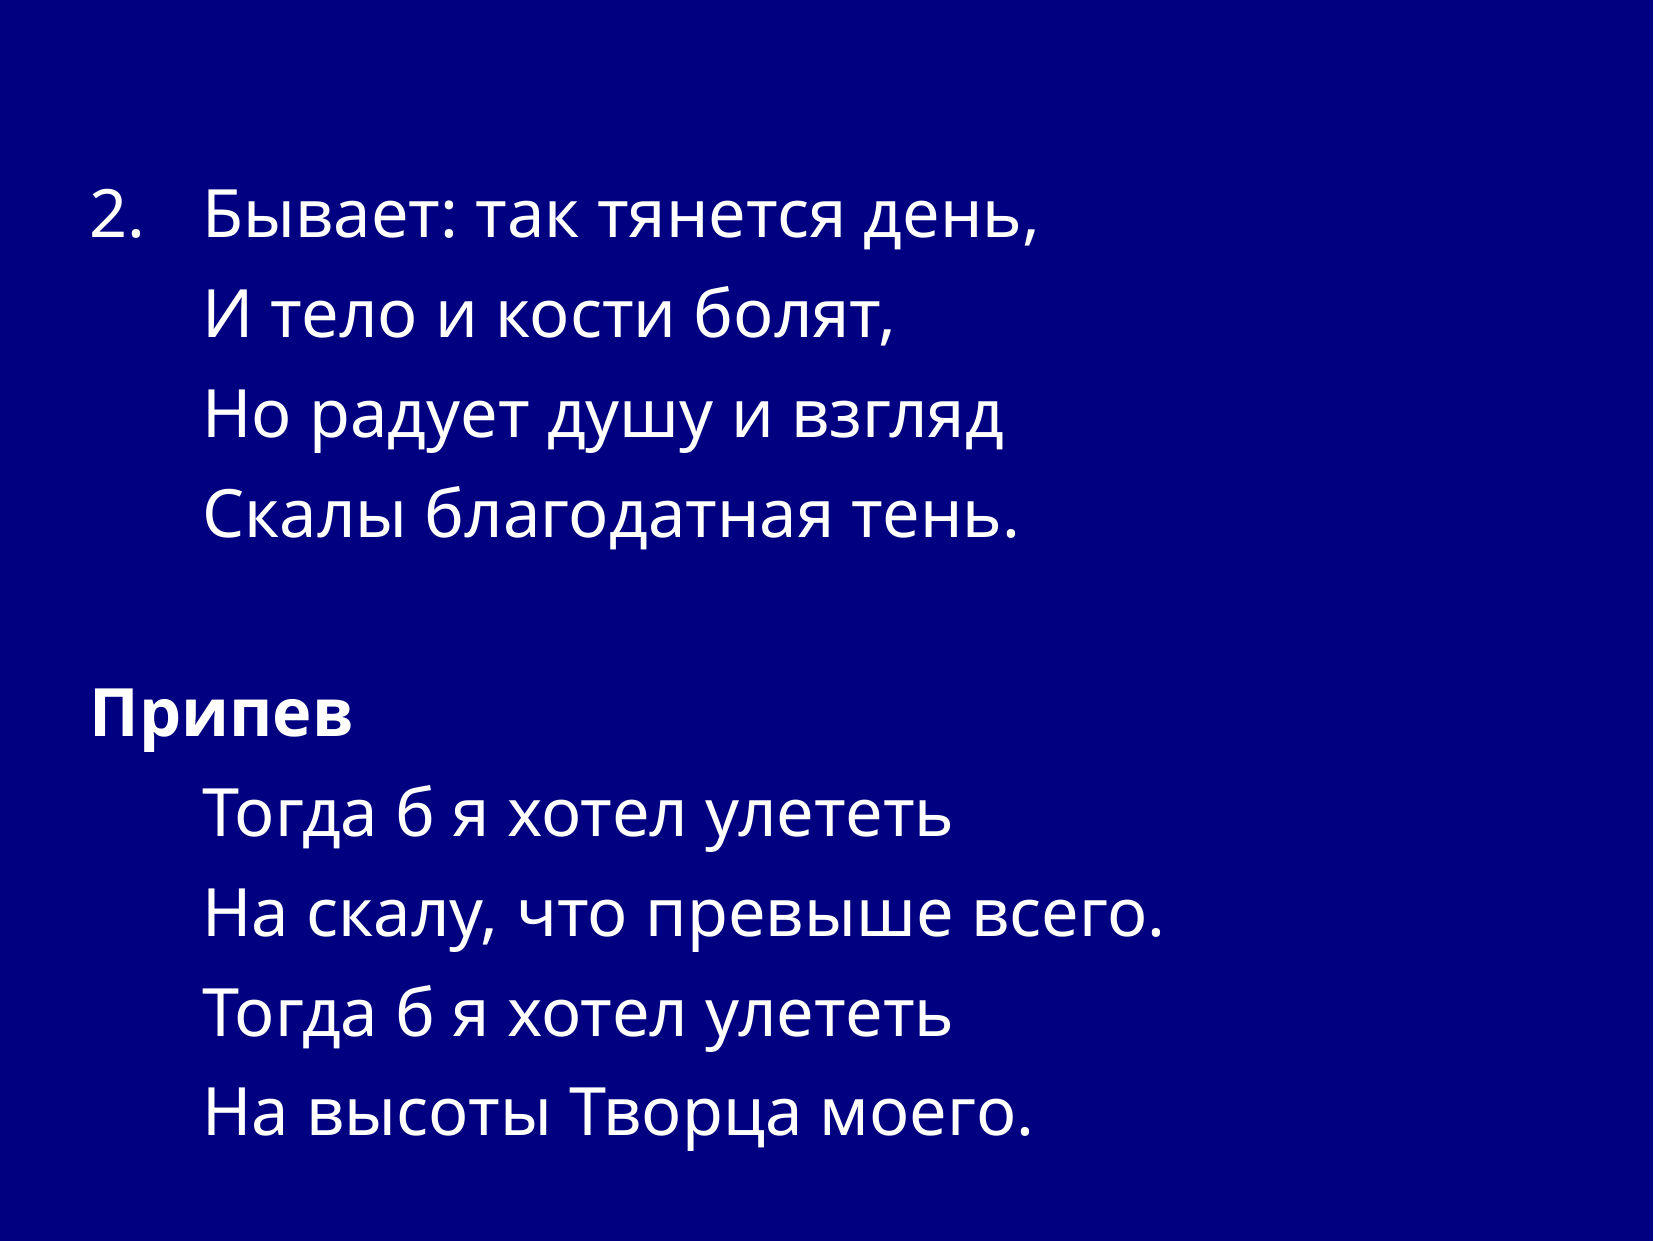

2.	Бывает: так тянется день,
	И тело и кости болят,
	Но радует душу и взгляд
	Скалы благодатная тень.
Припев
	Тогда б я хотел улететь
	На скалу, что превыше всего.
	Тогда б я хотел улететь
	На высоты Творца моего.